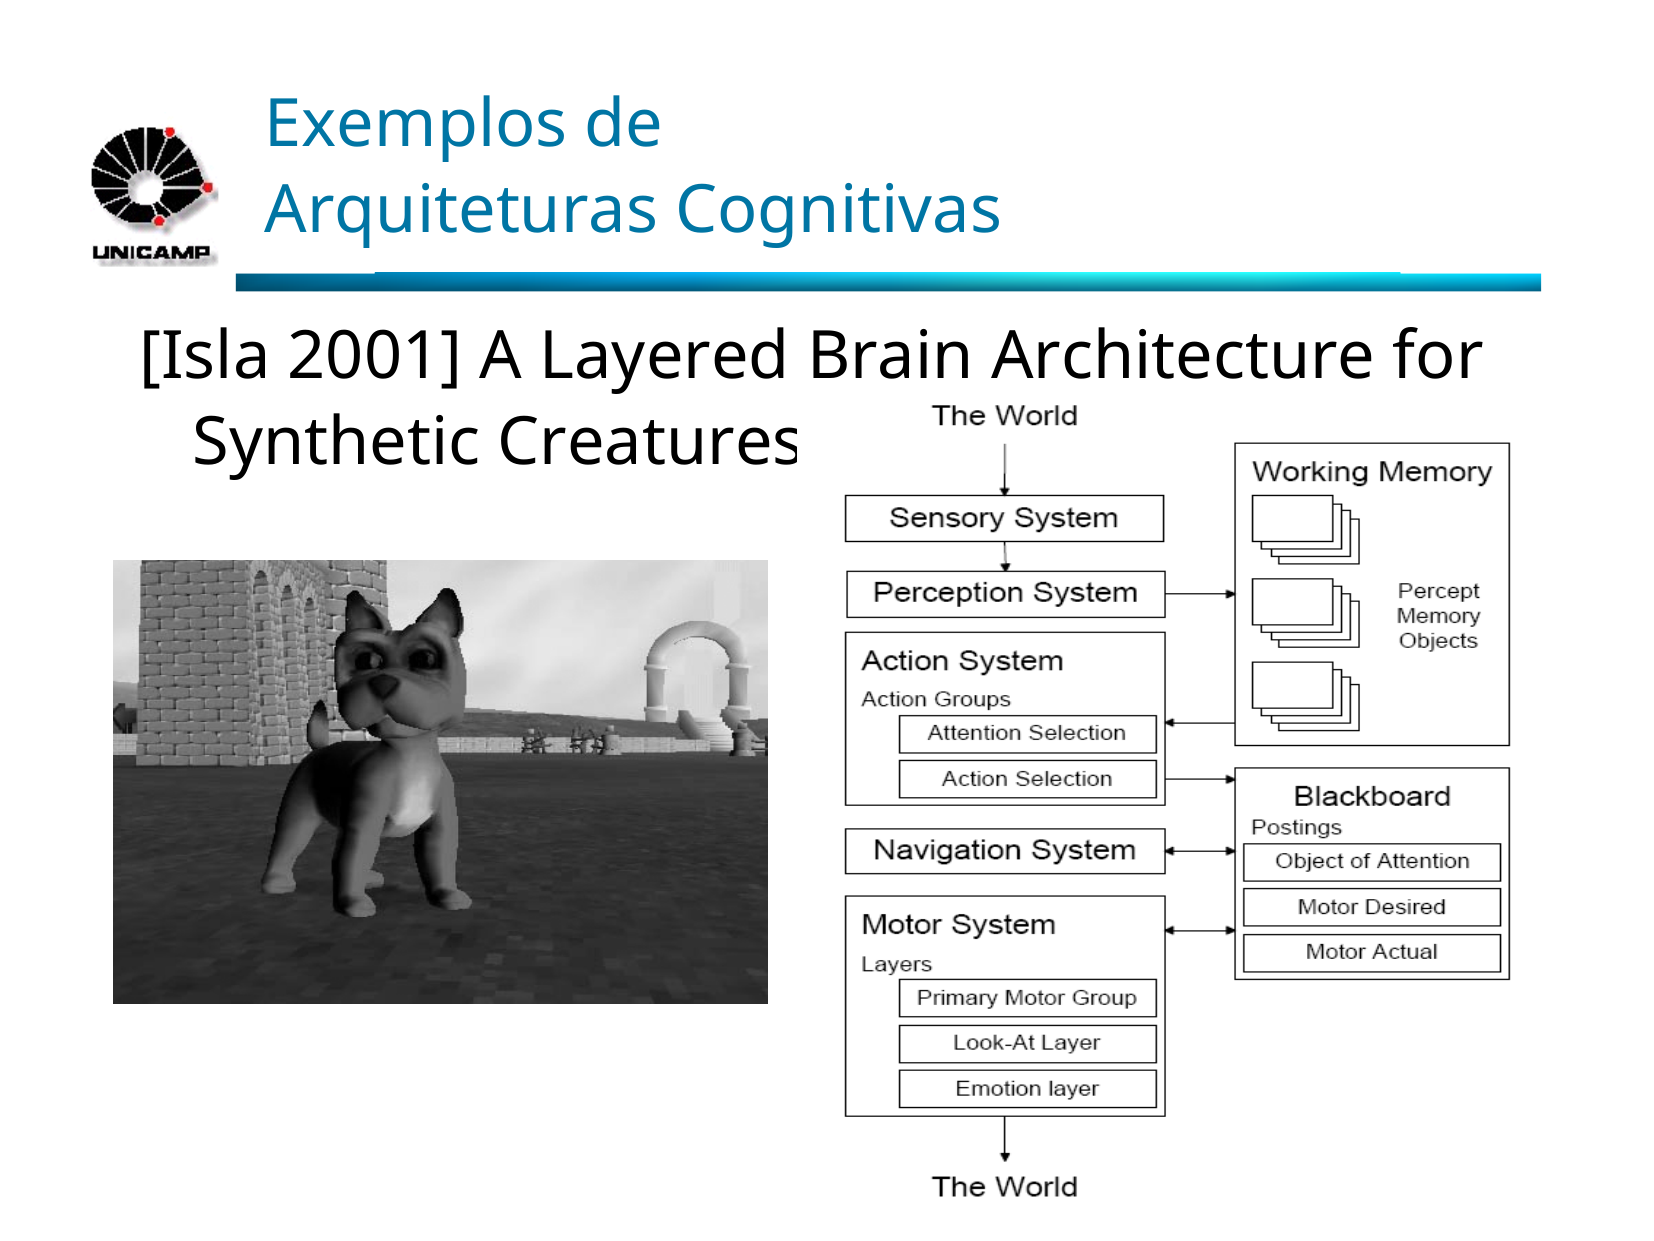

# Exemplos de Arquiteturas Cognitivas
[Isla 2001] A Layered Brain Architecture for Synthetic Creatures